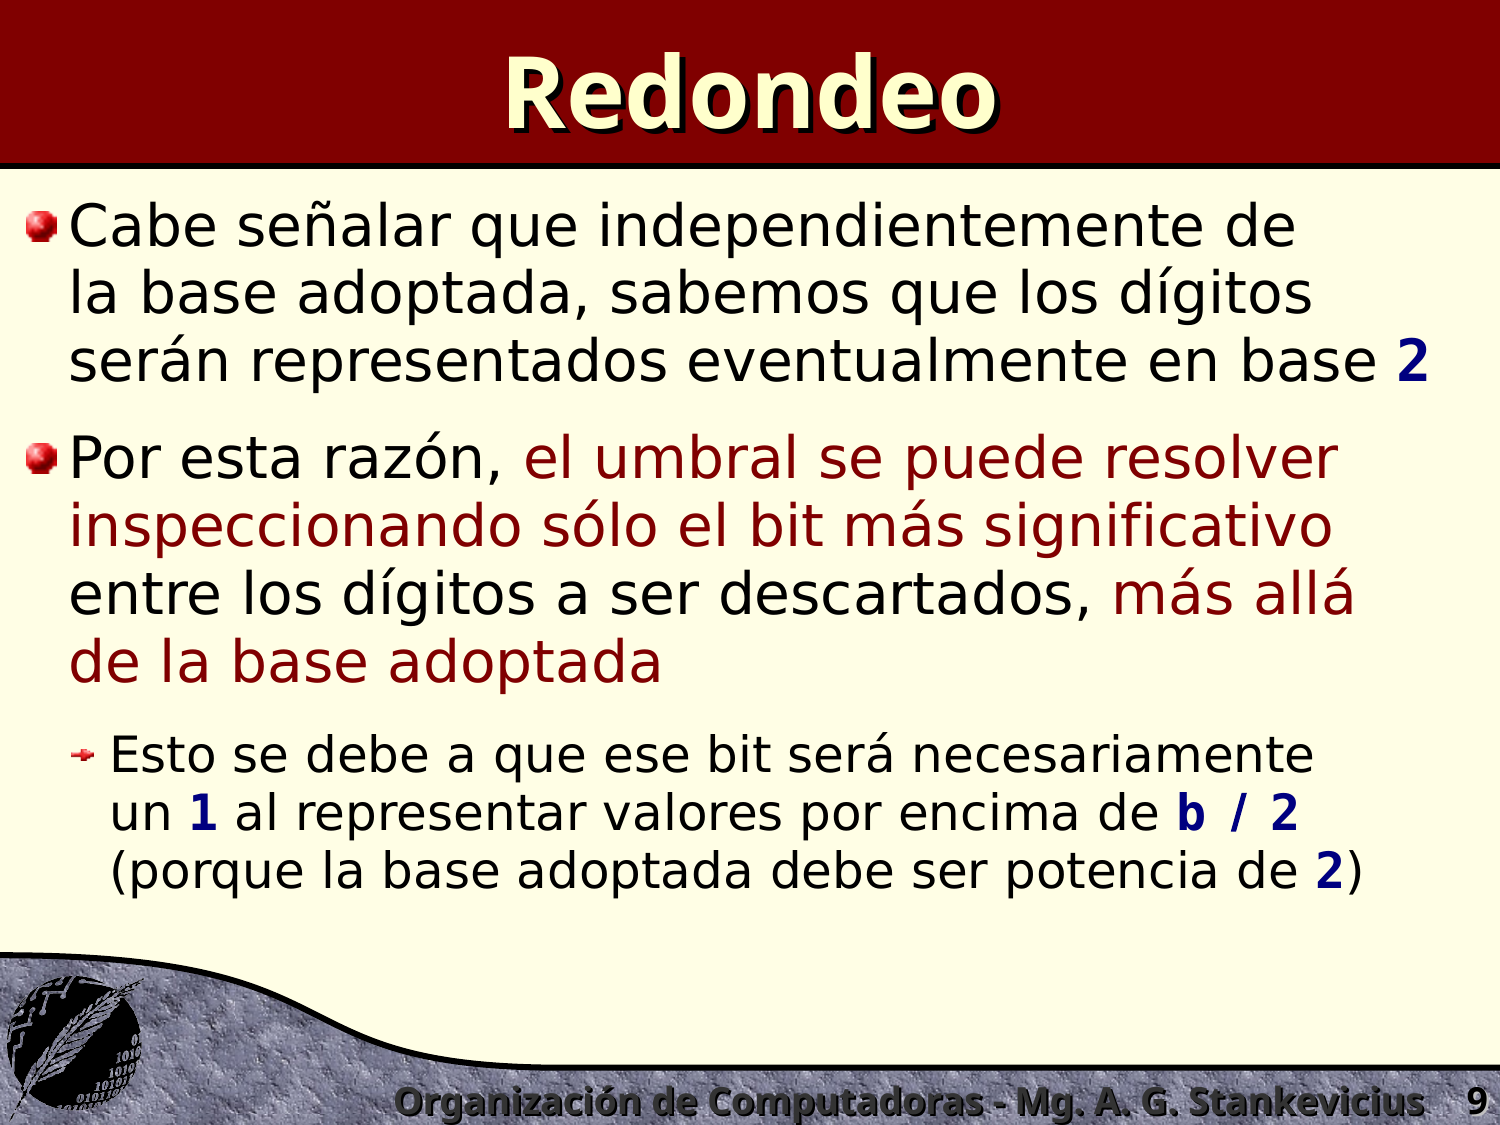

# Redondeo
Cabe señalar que independientemente de
la base adoptada, sabemos que los dígitos
serán representados eventualmente en base 2
Por esta razón, el umbral se puede resolver inspeccionando sólo el bit más significativo entre los dígitos a ser descartados, más allá
de la base adoptada
Esto se debe a que ese bit será necesariamente
un 1 al representar valores por encima de b / 2 (porque la base adoptada debe ser potencia de 2)
9